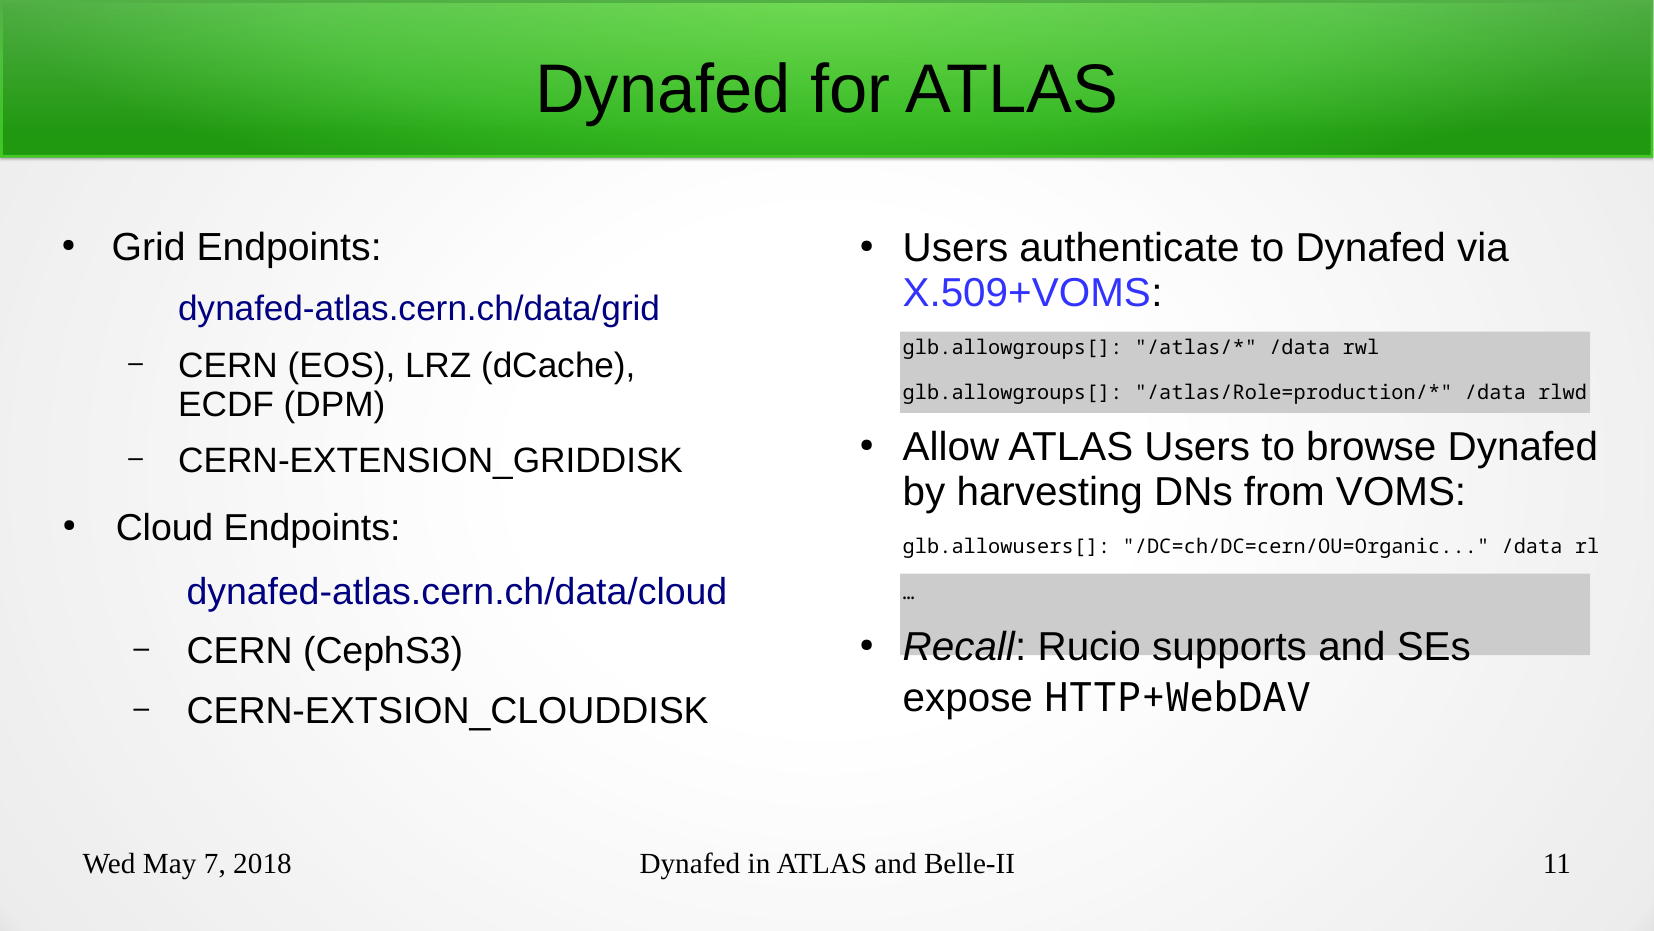

# Dynafed for ATLAS
Grid Endpoints:
dynafed-atlas.cern.ch/data/grid
CERN (EOS), LRZ (dCache), ECDF (DPM)
CERN-EXTENSION_GRIDDISK
Users authenticate to Dynafed via X.509+VOMS:
glb.allowgroups[]: "/atlas/*" /data rwl
glb.allowgroups[]: "/atlas/Role=production/*" /data rlwd
Allow ATLAS Users to browse Dynafed by harvesting DNs from VOMS:
glb.allowusers[]: "/DC=ch/DC=cern/OU=Organic..." /data rl
…
Recall: Rucio supports and SEs expose HTTP+WebDAV
Cloud Endpoints:
dynafed-atlas.cern.ch/data/cloud
CERN (CephS3)
CERN-EXTSION_CLOUDDISK
Wed May 7, 2018
Dynafed in ATLAS and Belle-II
11